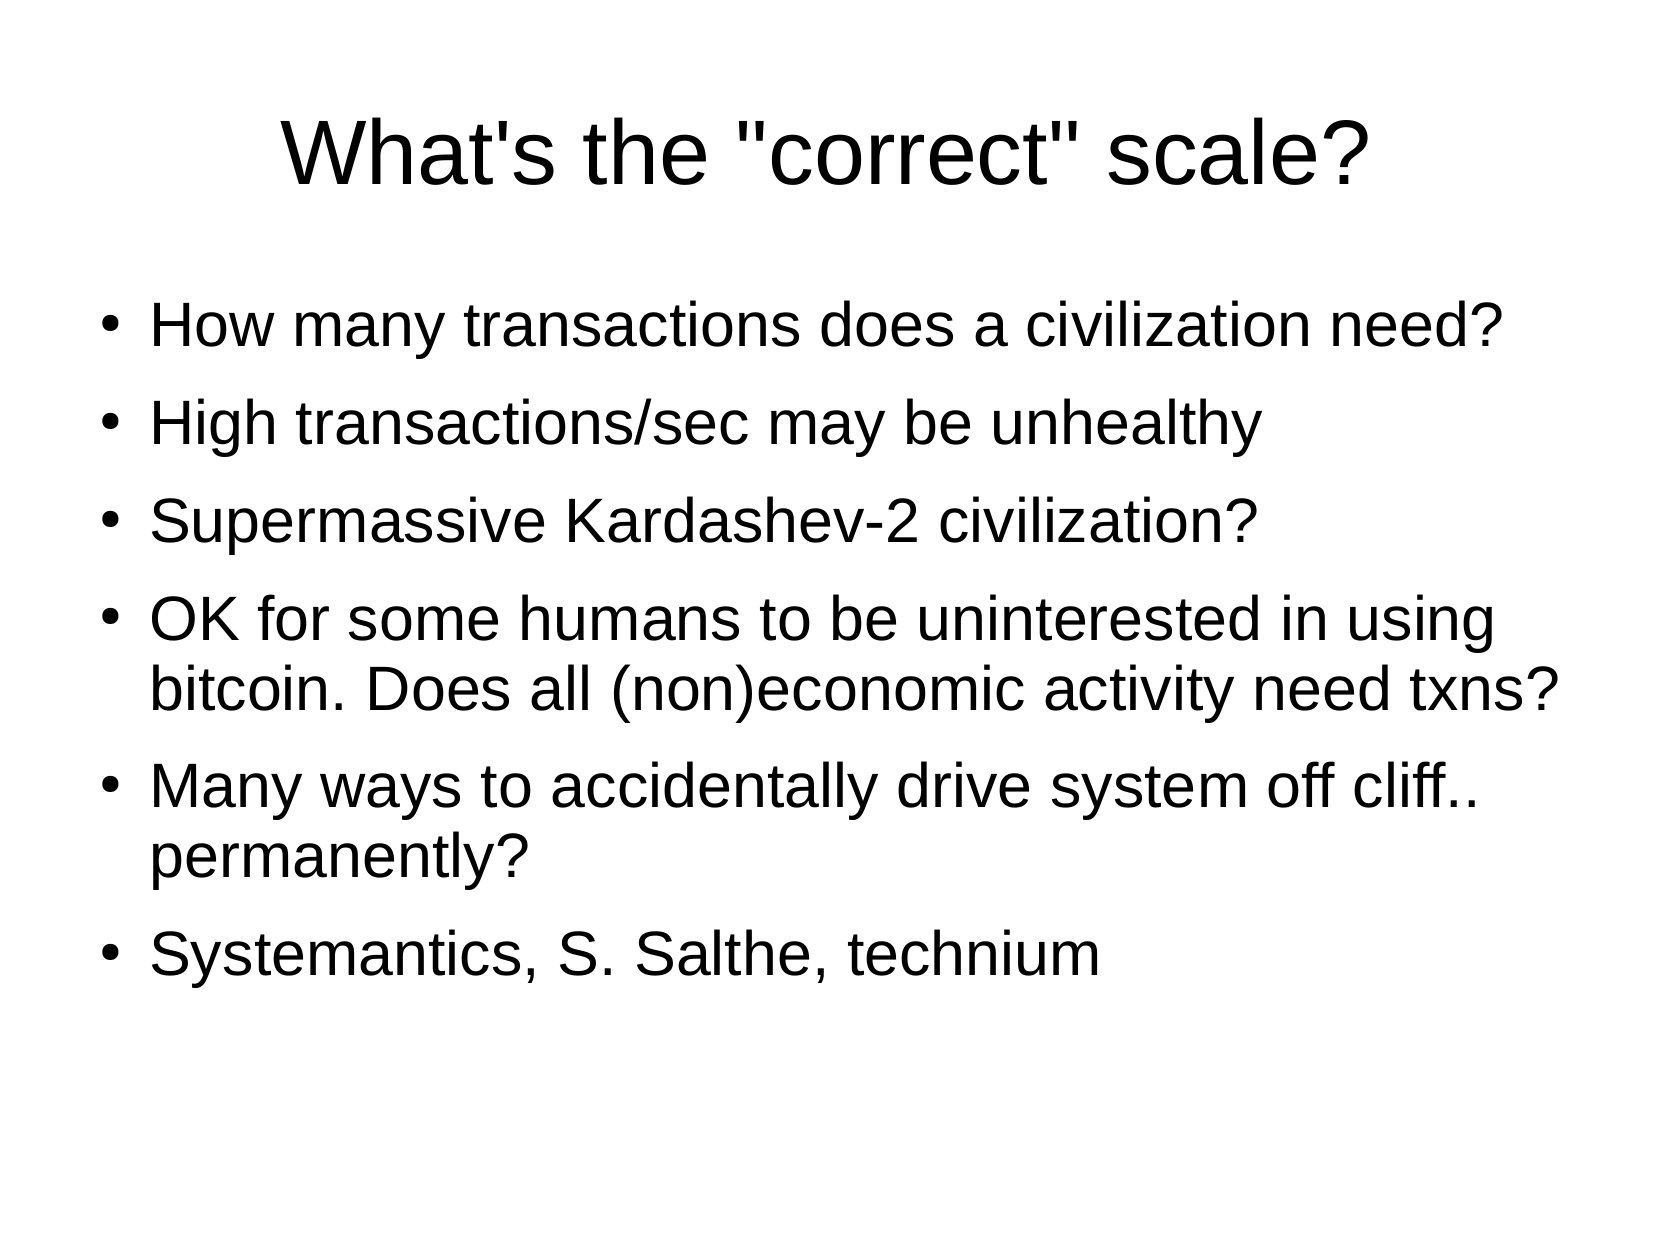

# What's the "correct" scale?
How many transactions does a civilization need?
High transactions/sec may be unhealthy
Supermassive Kardashev-2 civilization?
OK for some humans to be uninterested in using bitcoin. Does all (non)economic activity need txns?
Many ways to accidentally drive system off cliff.. permanently?
Systemantics, S. Salthe, technium